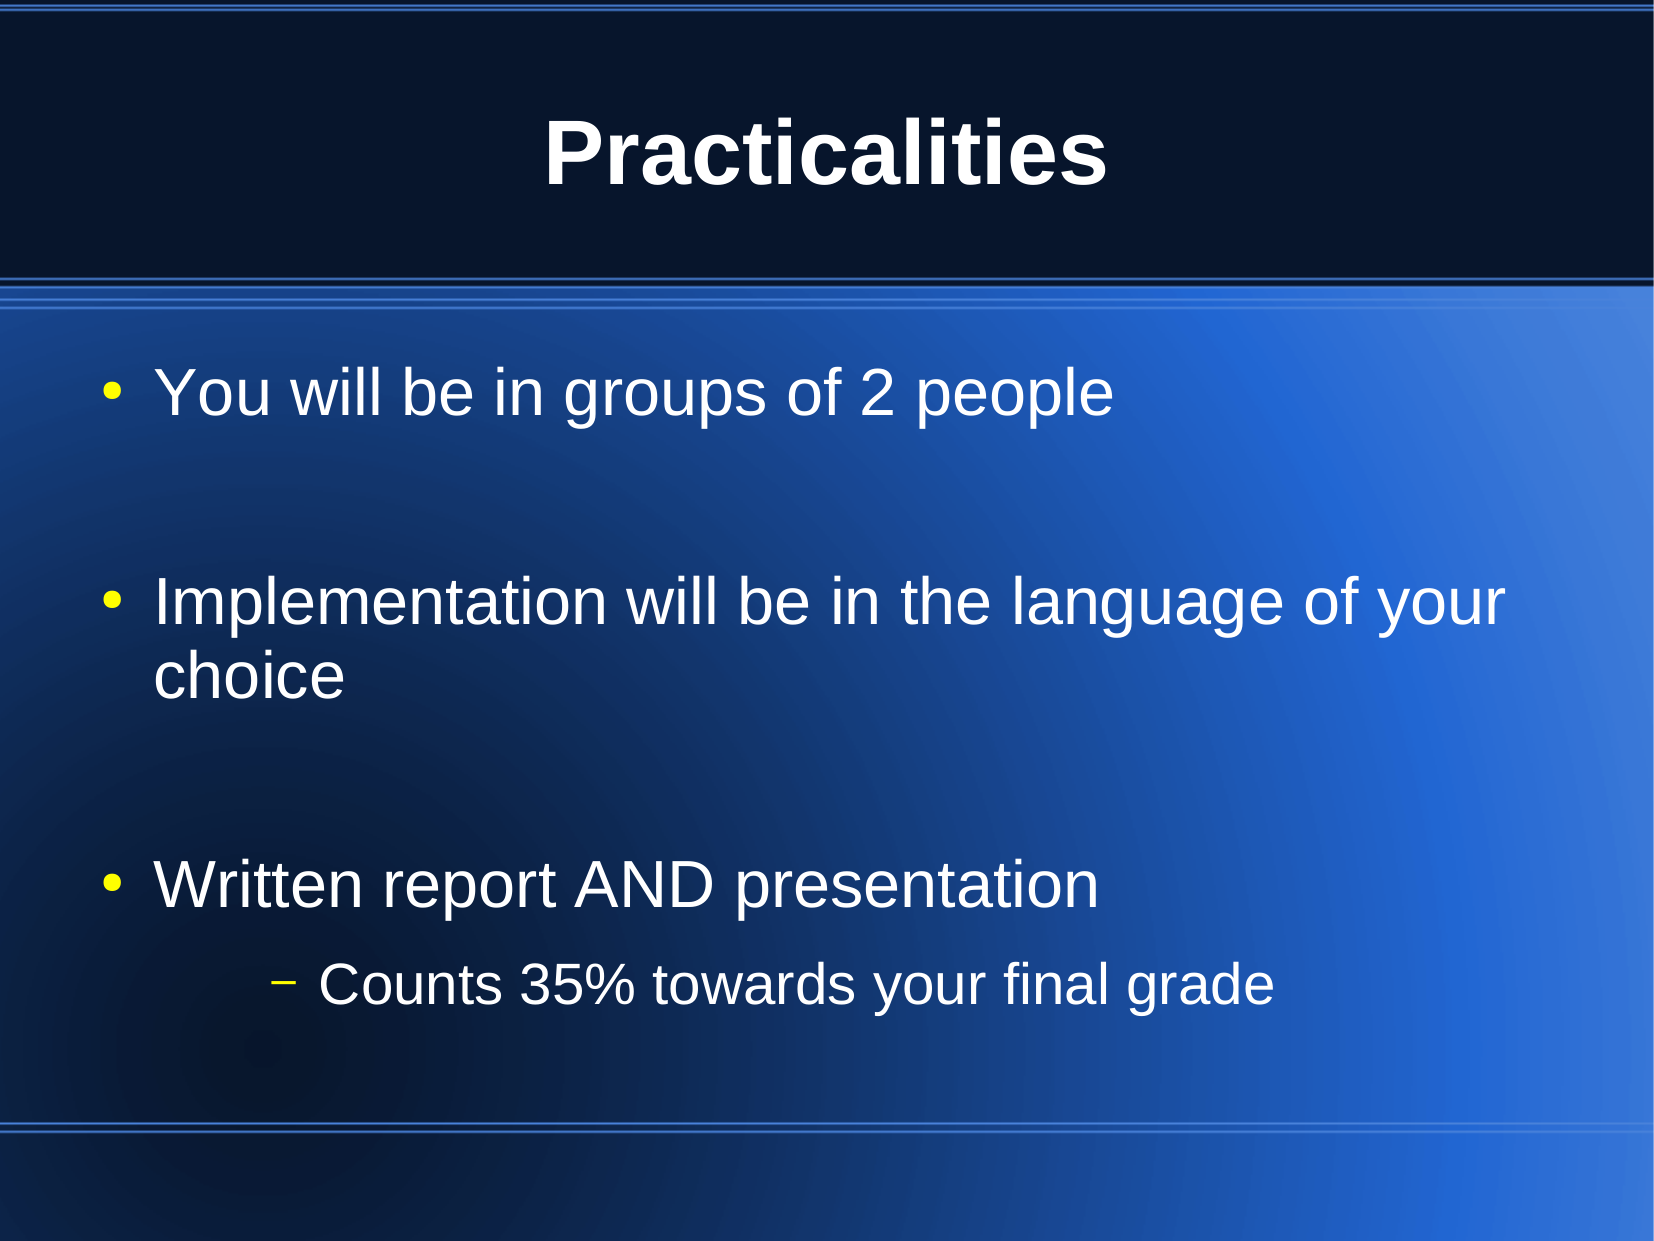

# Practicalities
You will be in groups of 2 people
Implementation will be in the language of your choice
Written report AND presentation
Counts 35% towards your final grade